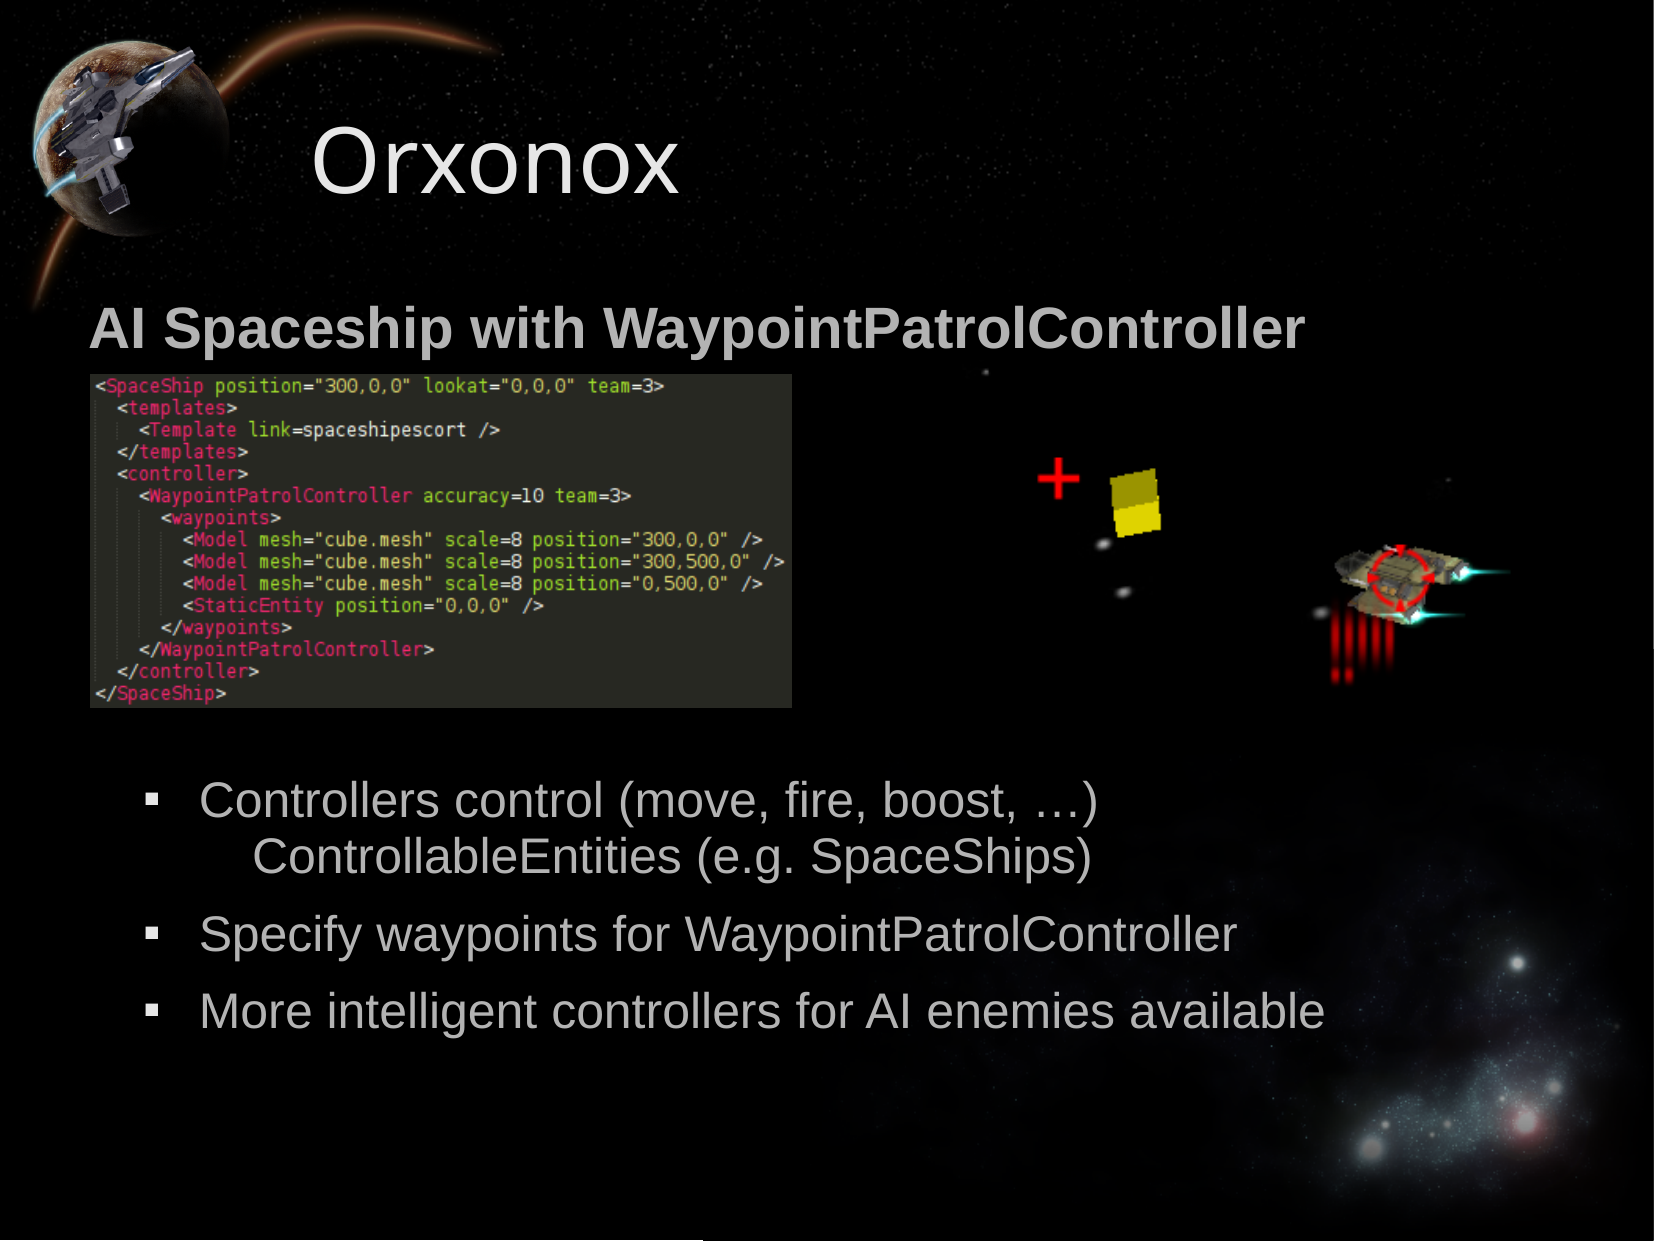

# AI Spaceship with WaypointPatrolController
Controllers control (move, fire, boost, …) ControllableEntities (e.g. SpaceShips)
Specify waypoints for WaypointPatrolController
More intelligent controllers for AI enemies available